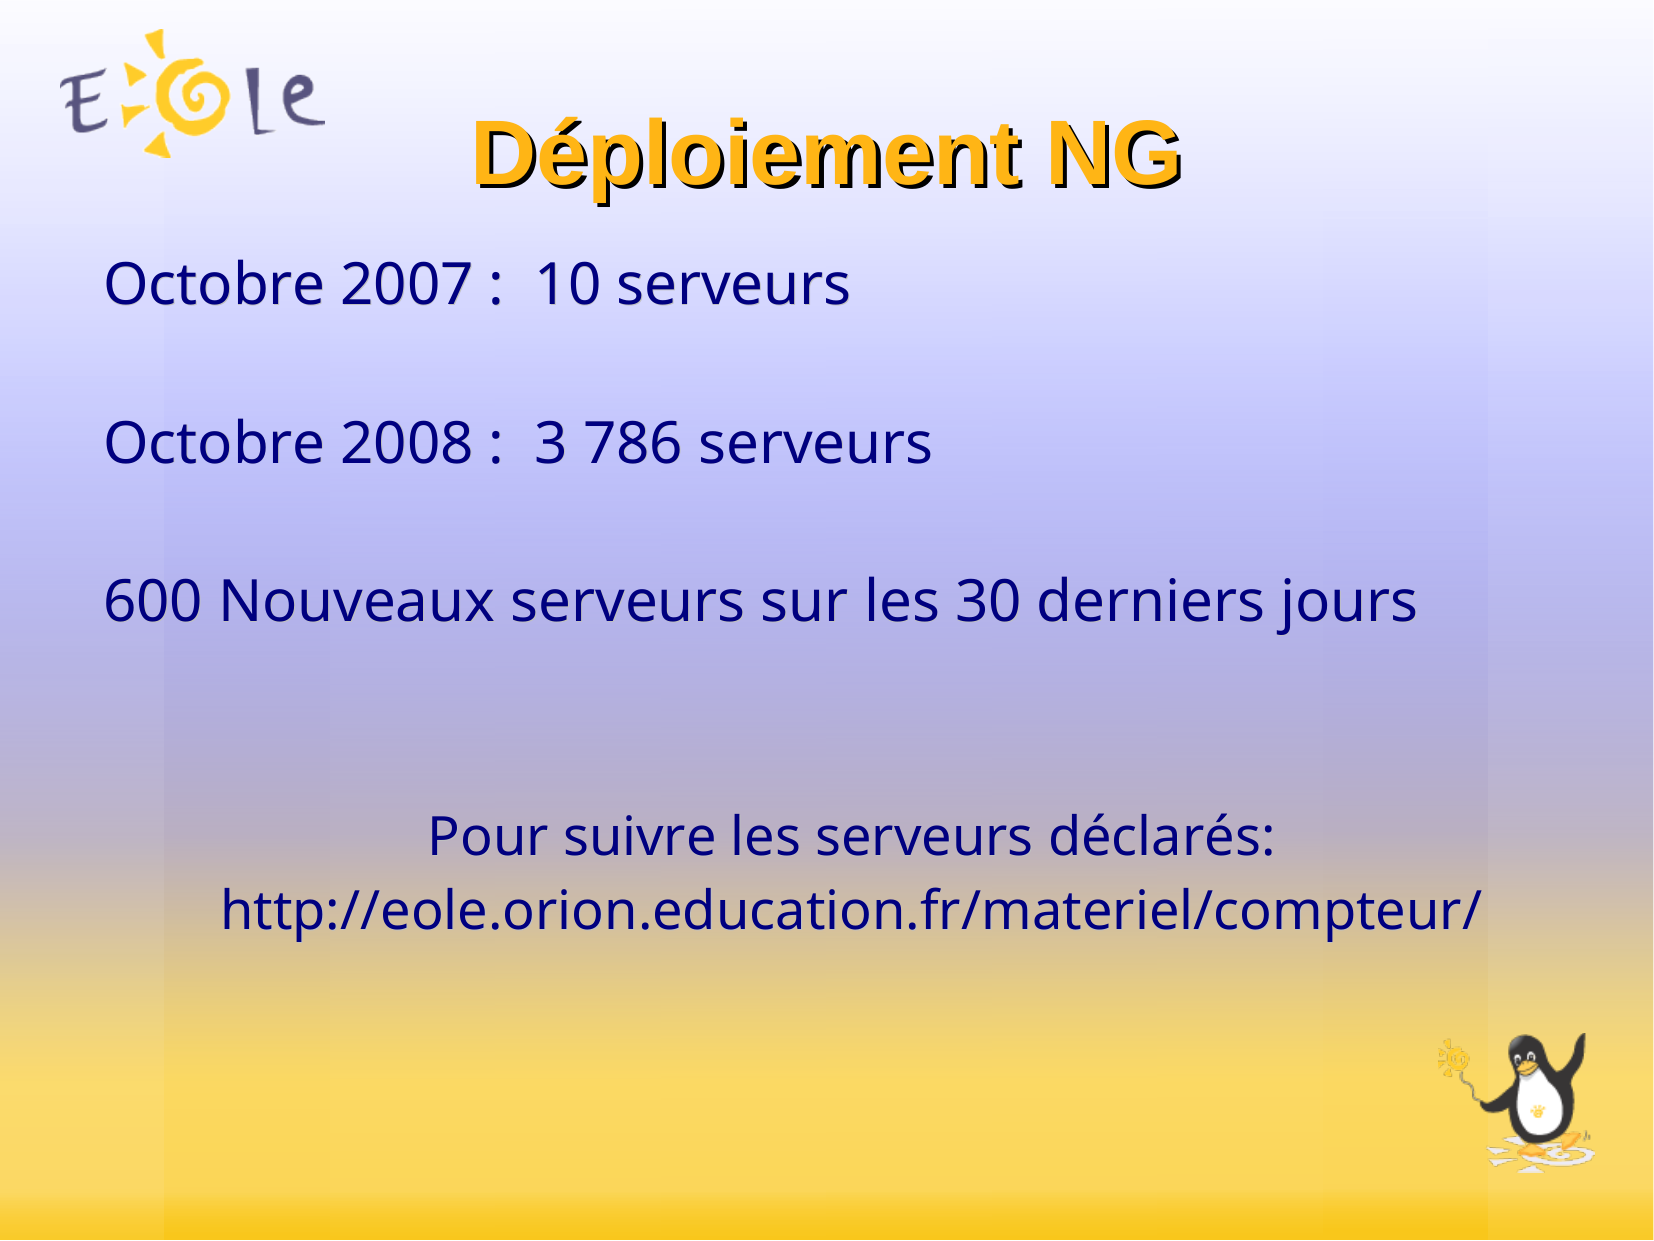

# Déploiement NG
Octobre 2007 : 10 serveurs
Octobre 2008 : 3 786 serveurs
600 Nouveaux serveurs sur les 30 derniers jours
Pour suivre les serveurs déclarés:
http://eole.orion.education.fr/materiel/compteur/